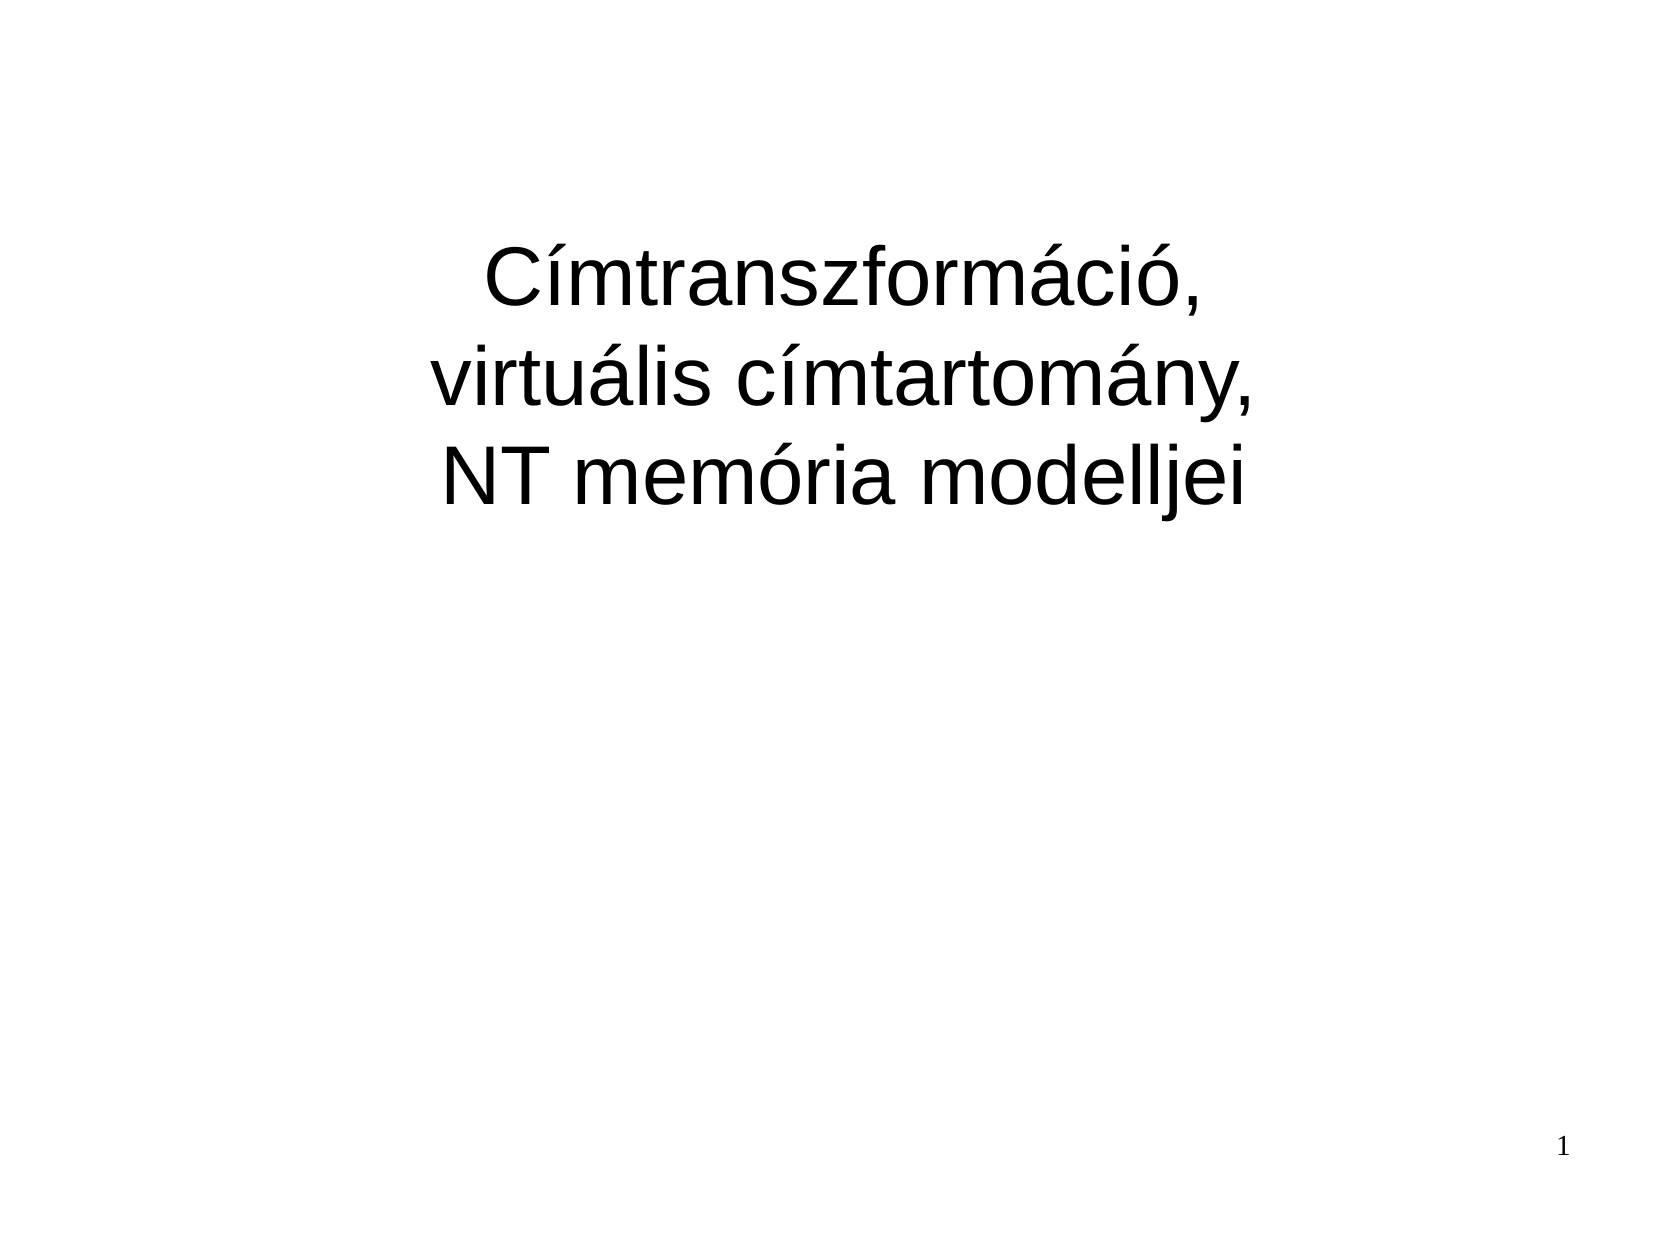

# Címtranszformáció, virtuális címtartomány, NT memória modelljei
1